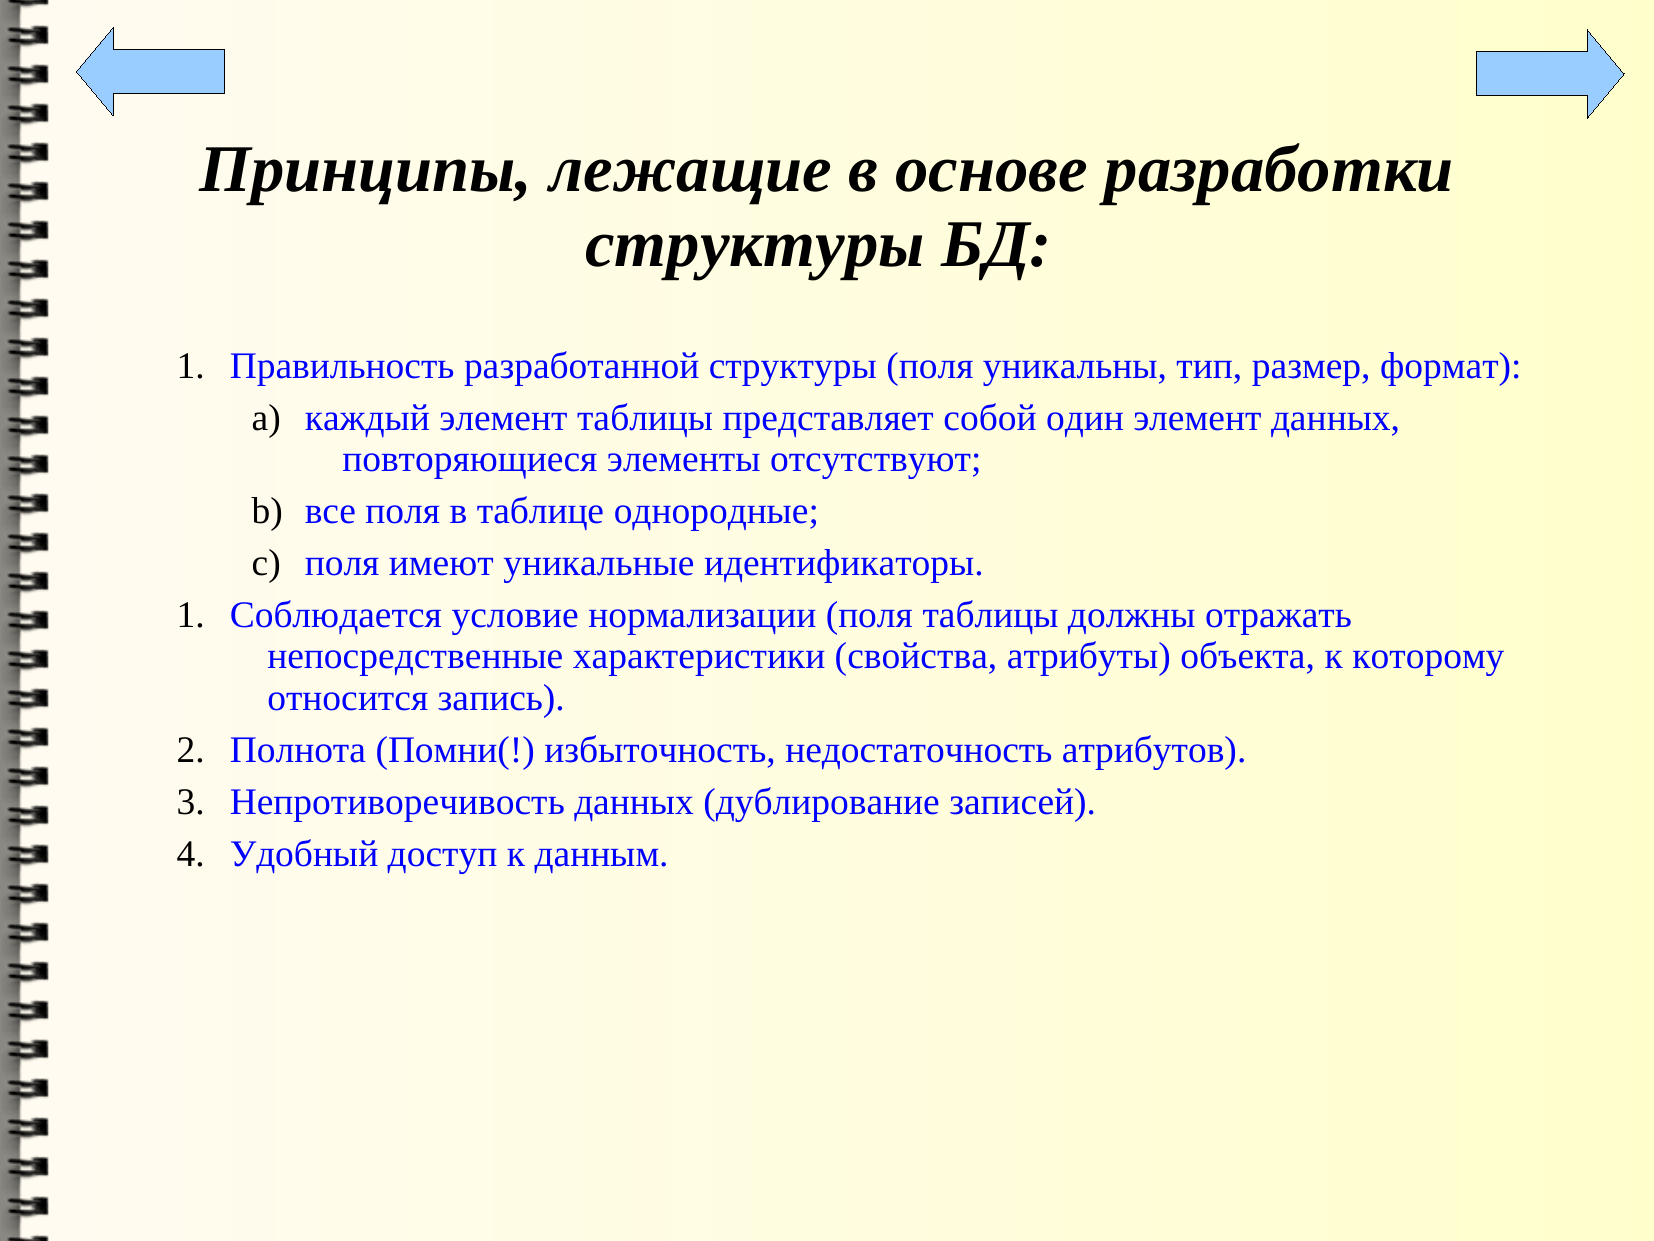

# Принципы, лежащие в основе разработки структуры БД:
Правильность разработанной структуры (поля уникальны, тип, размер, формат):
каждый элемент таблицы представляет собой один элемент данных, повторяющиеся элементы отсутствуют;
все поля в таблице однородные;
поля имеют уникальные идентификаторы.
Соблюдается условие нормализации (поля таблицы должны отражать непосредственные характеристики (свойства, атрибуты) объекта, к которому относится запись).
Полнота (Помни(!) избыточность, недостаточность атрибутов).
Непротиворечивость данных (дублирование записей).
Удобный доступ к данным.